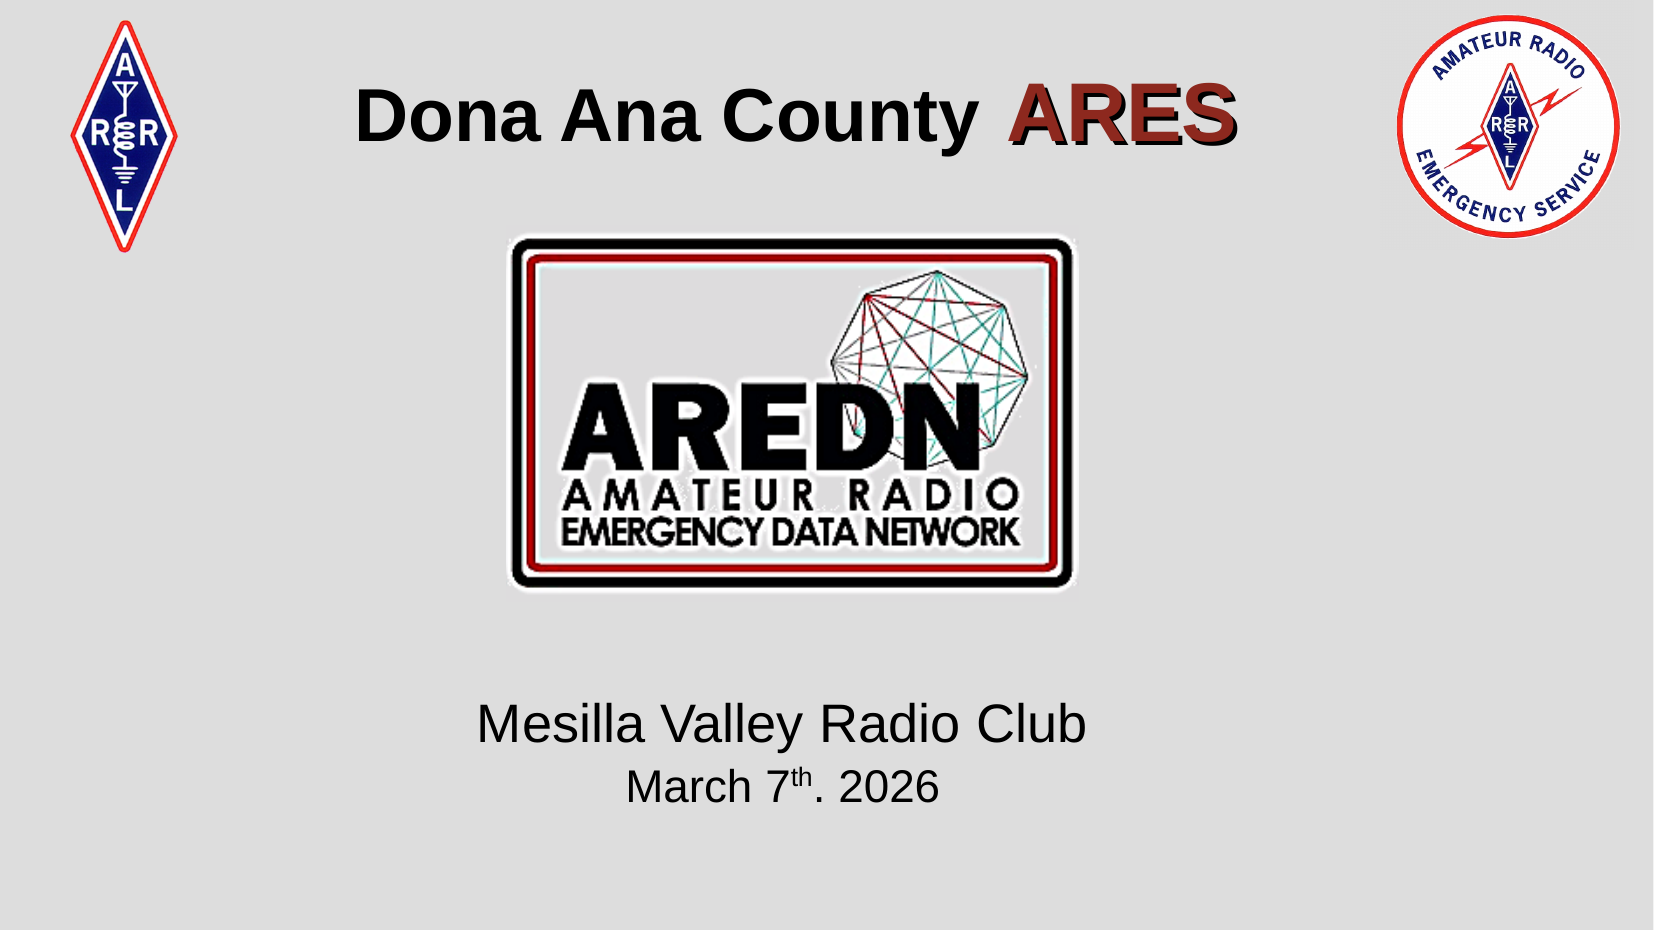

# Dona Ana County ARES
Mesilla Valley Radio Club
March 7th. 2026